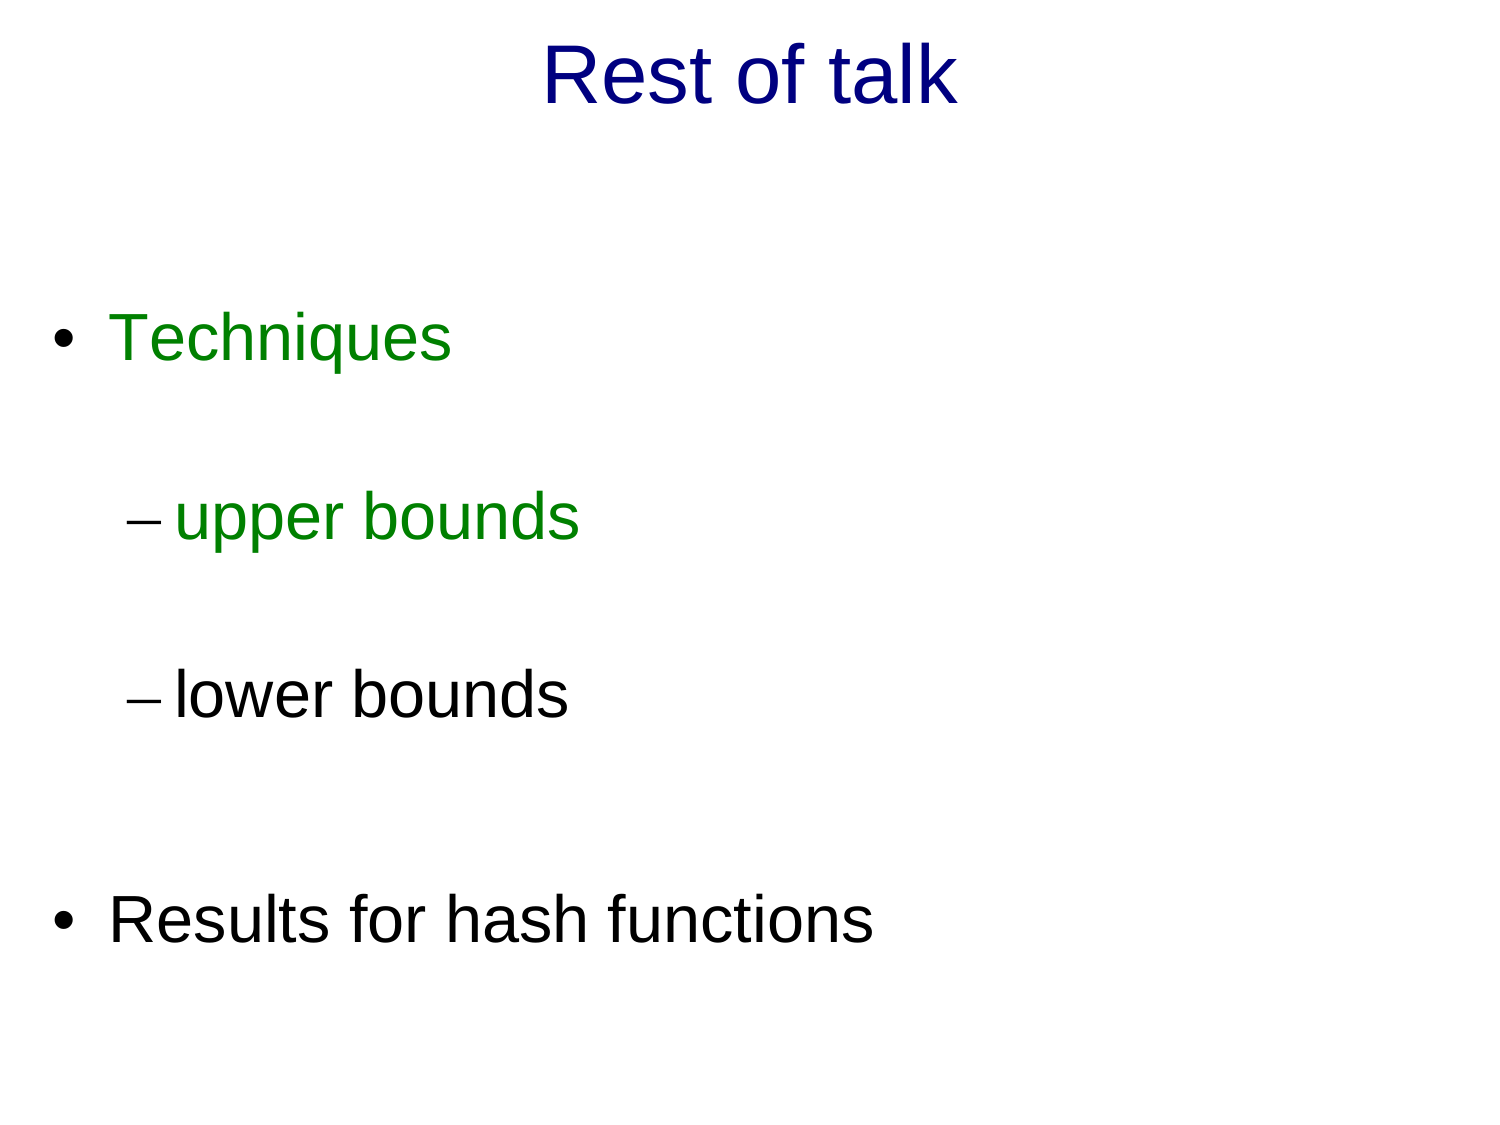

# Rest of talk
Techniques
upper bounds
lower bounds
Results for hash functions